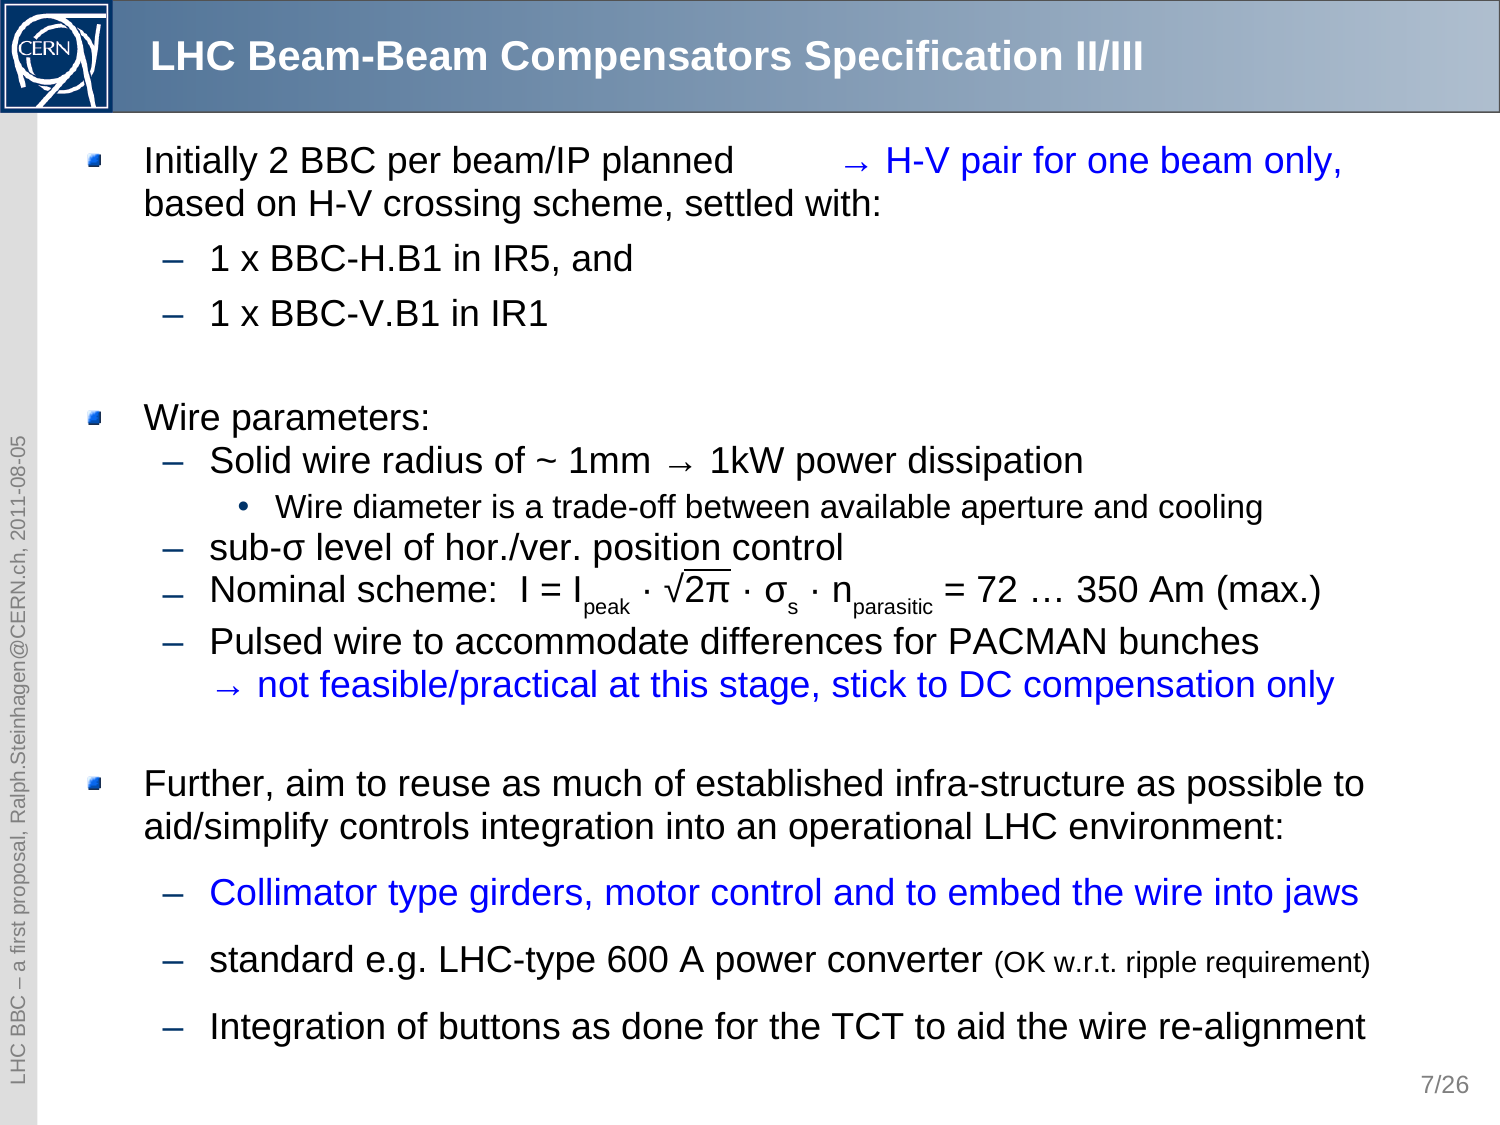

# LHC Beam-Beam Compensators Specification II/III
Initially 2 BBC per beam/IP planned 	→ H-V pair for one beam only, 	based on H-V crossing scheme, settled with:
1 x BBC-H.B1 in IR5, and
1 x BBC-V.B1 in IR1
Wire parameters:
Solid wire radius of ~ 1mm → 1kW power dissipation
Wire diameter is a trade-off between available aperture and cooling
sub-σ level of hor./ver. position control
Nominal scheme: I = Ipeak · √2π · σs · nparasitic = 72 … 350 Am (max.)
Pulsed wire to accommodate differences for PACMAN bunches		→ not feasible/practical at this stage, stick to DC compensation only
Further, aim to reuse as much of established infra-structure as possible to aid/simplify controls integration into an operational LHC environment:
Collimator type girders, motor control and to embed the wire into jaws
standard e.g. LHC-type 600 A power converter (OK w.r.t. ripple requirement)
Integration of buttons as done for the TCT to aid the wire re-alignment